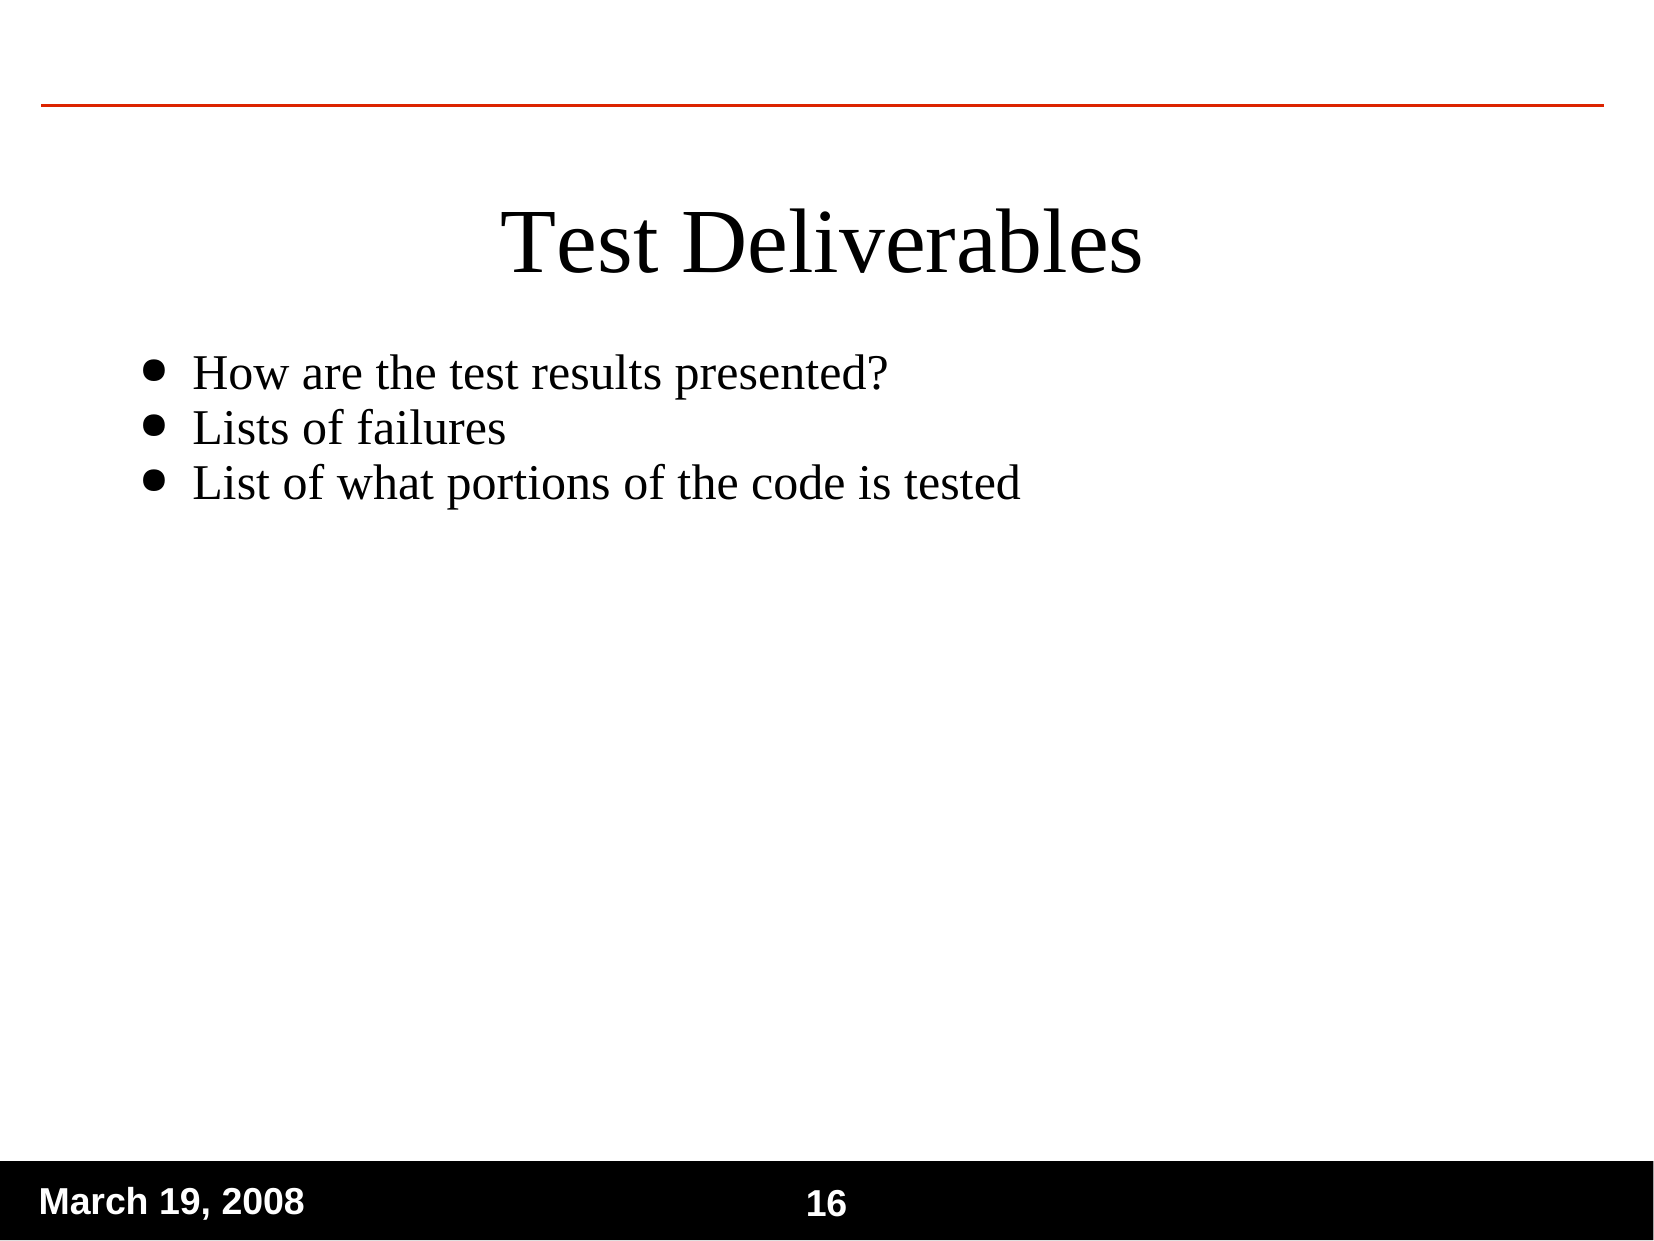

# Test Deliverables
How are the test results presented?
Lists of failures
List of what portions of the code is tested